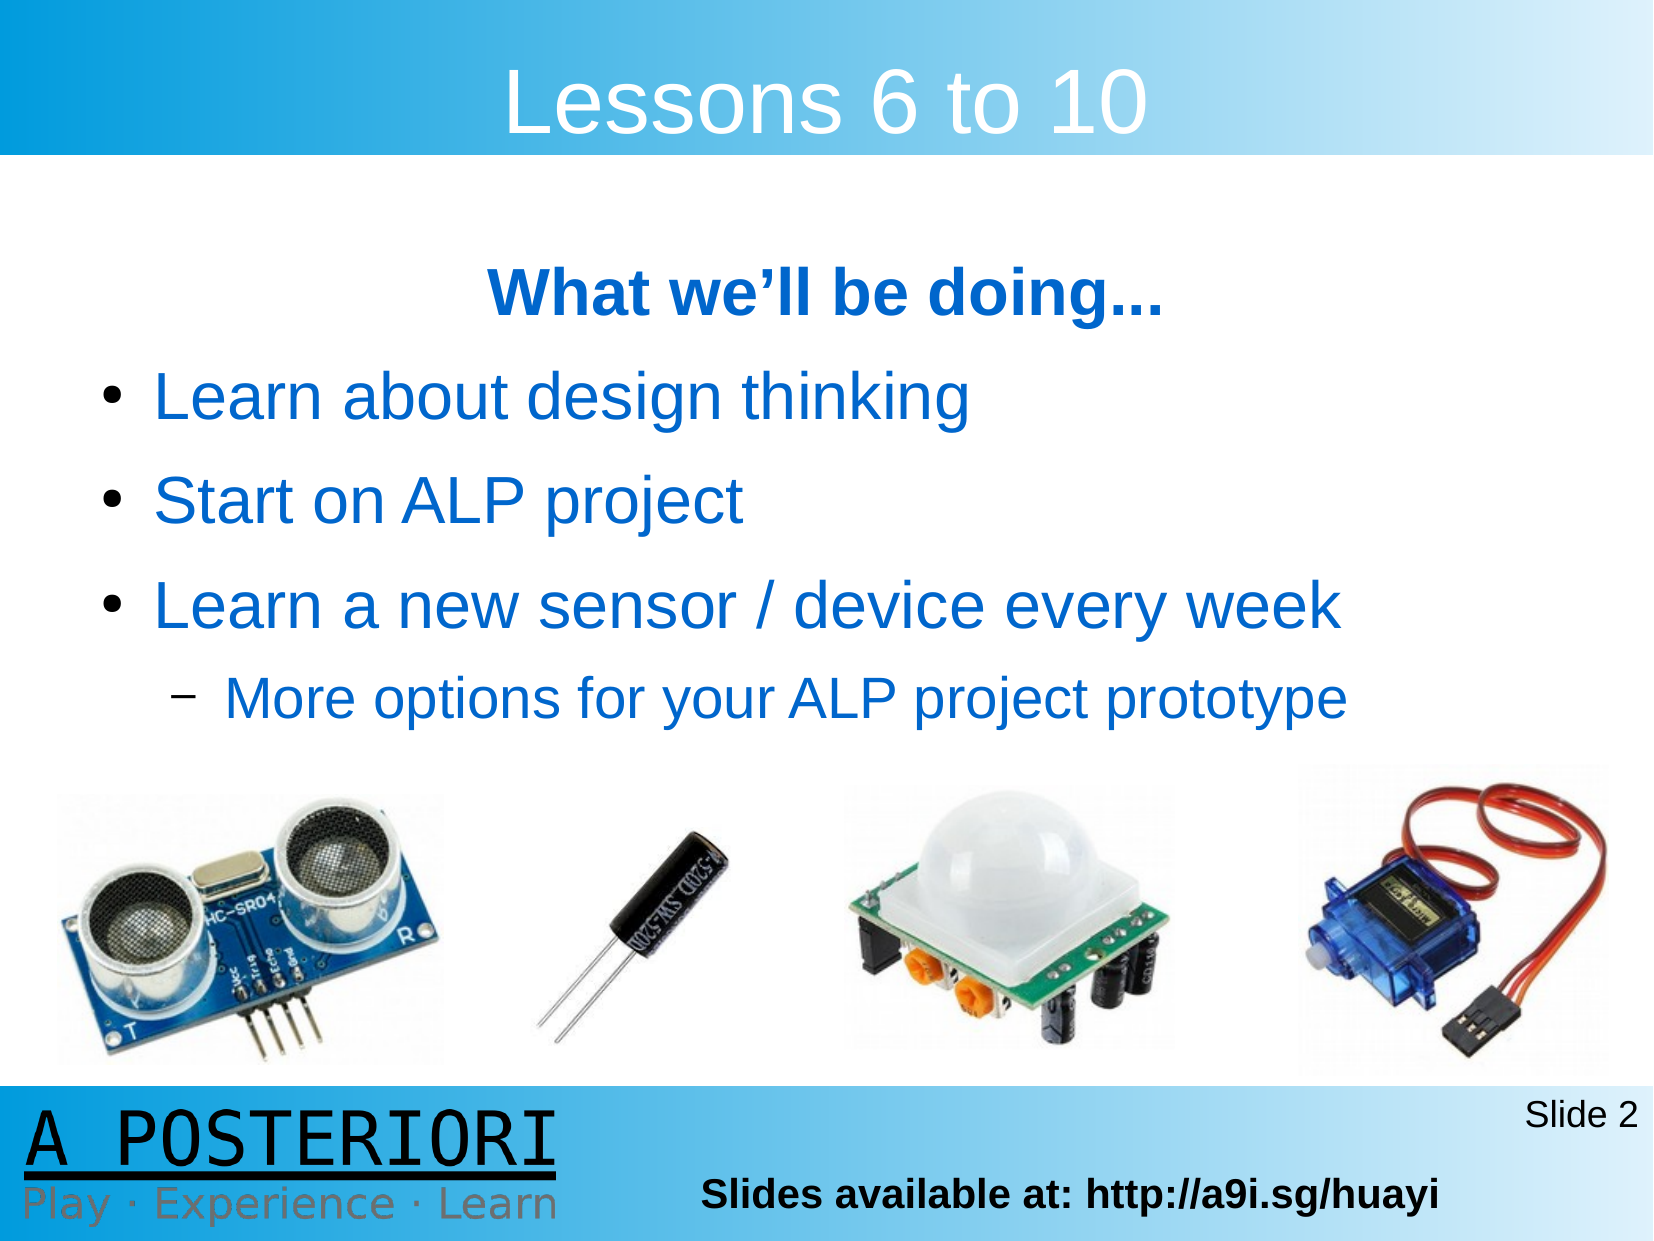

# Lessons 6 to 10
What we’ll be doing...
Learn about design thinking
Start on ALP project
Learn a new sensor / device every week
More options for your ALP project prototype